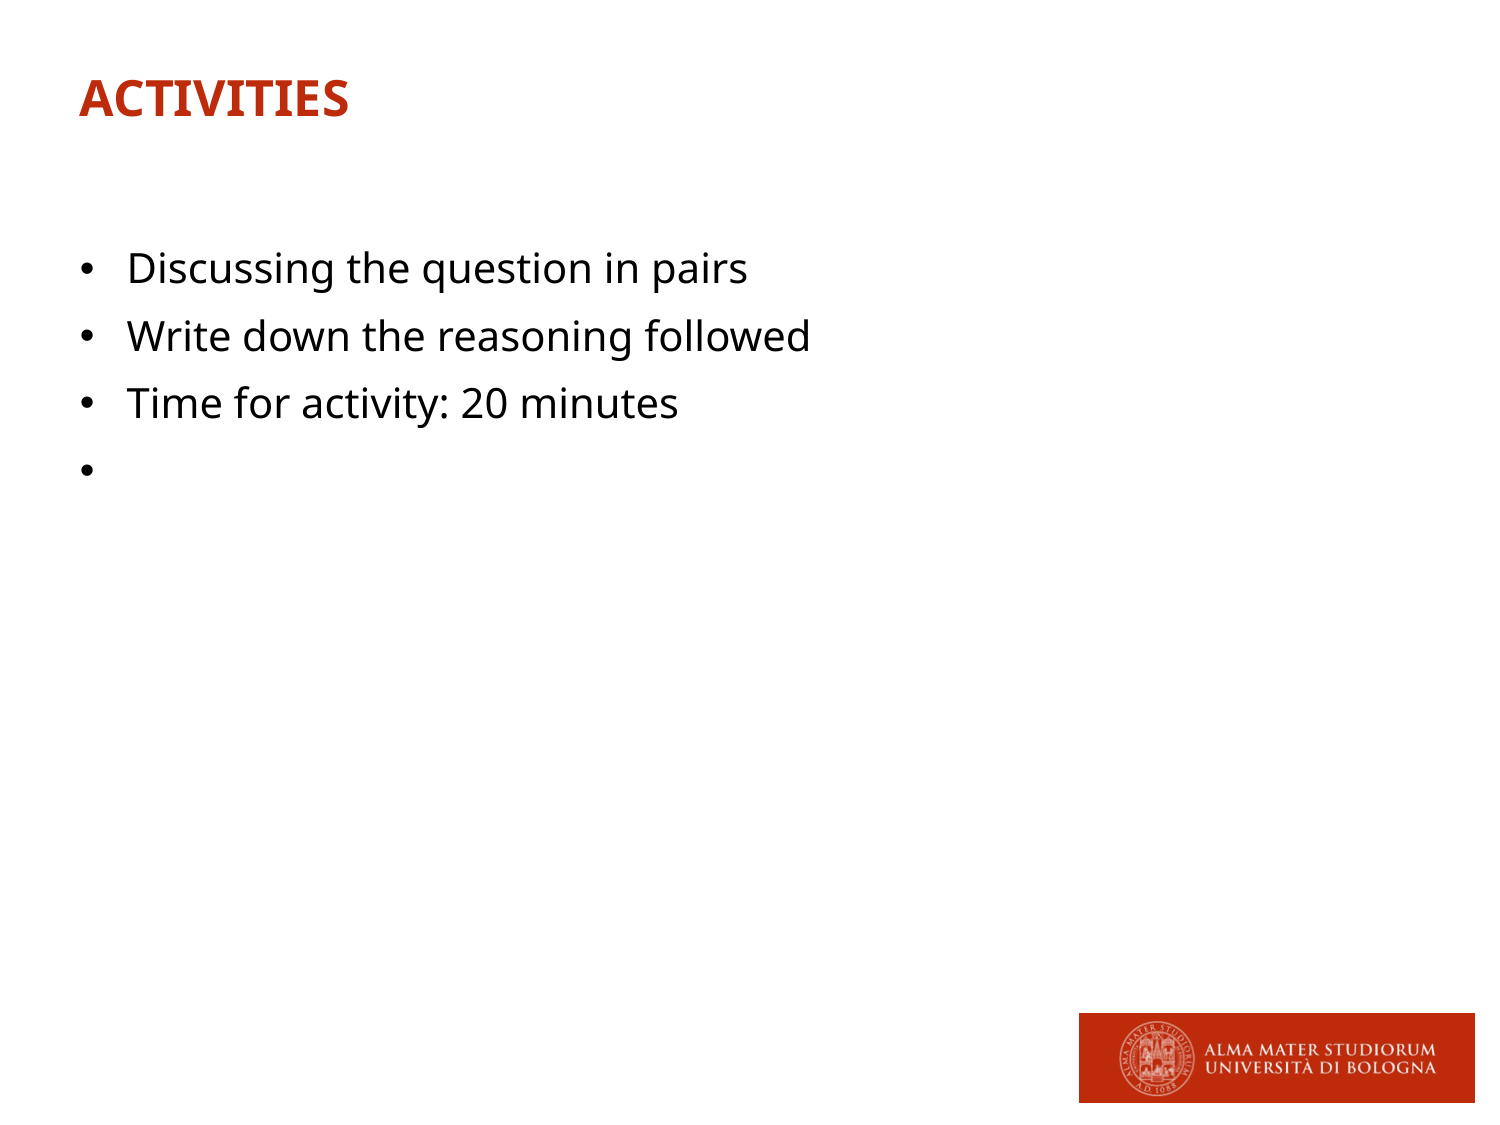

# ACTIVITIES
Discussing the question in pairs
Write down the reasoning followed
Time for activity: 20 minutes